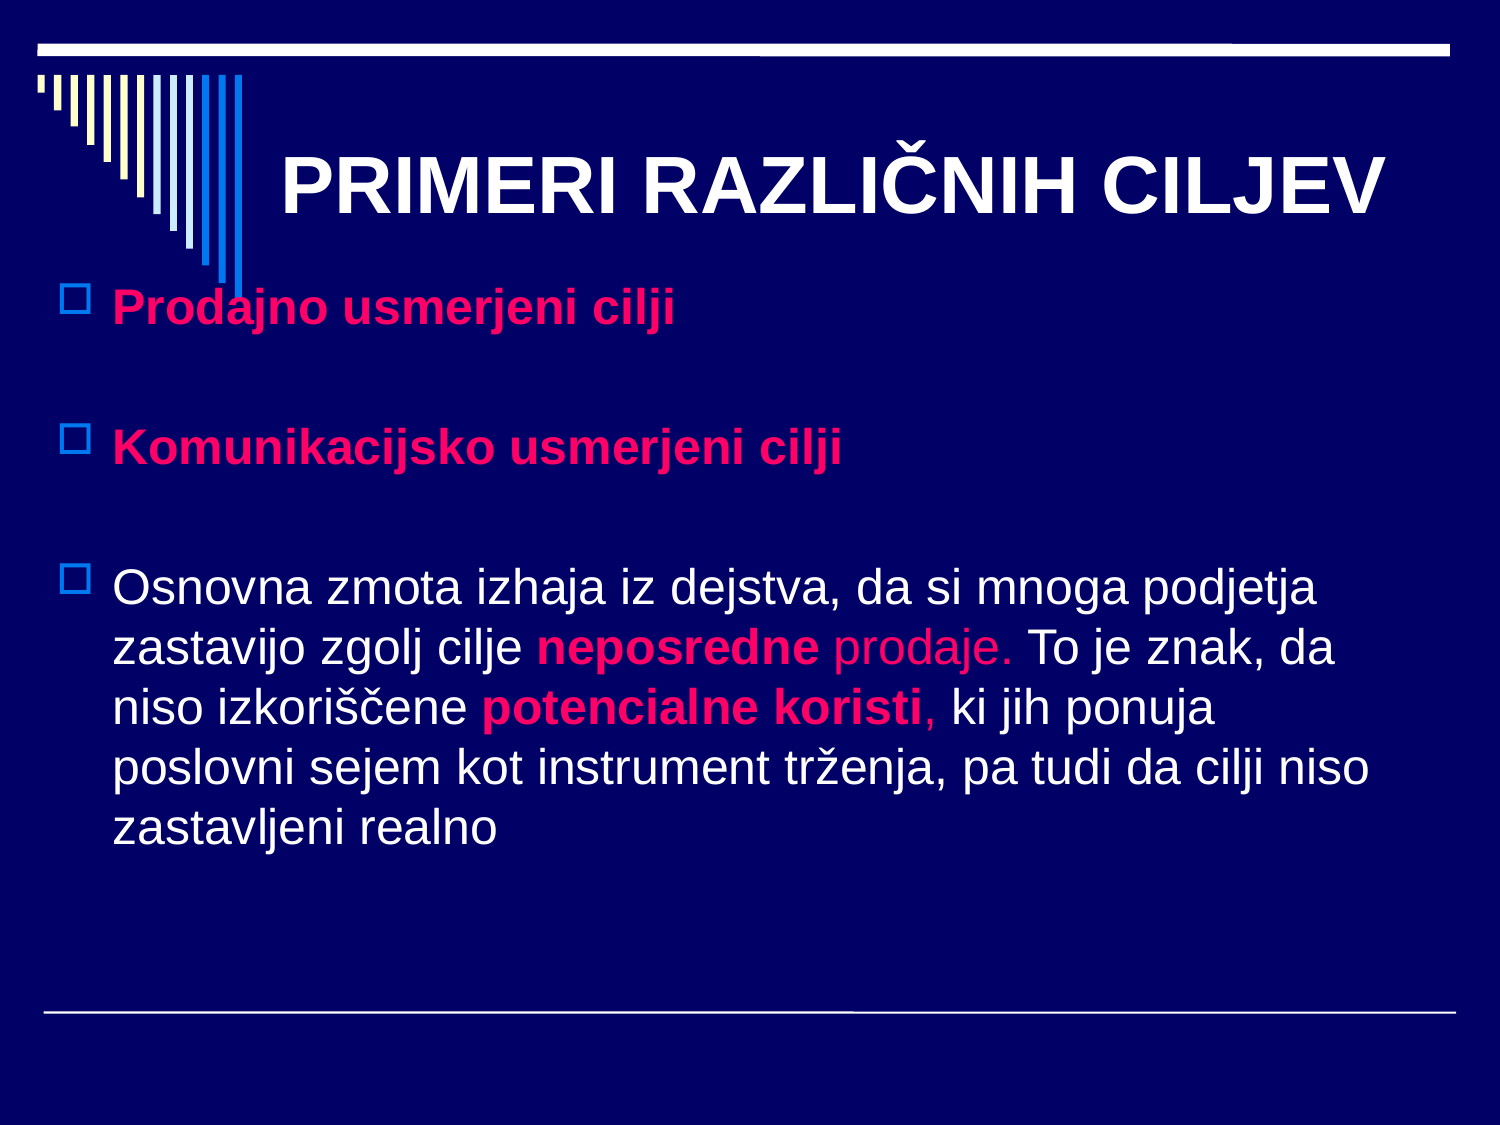

# PRIMERI RAZLIČNIH CILJEV
Prodajno usmerjeni cilji
Komunikacijsko usmerjeni cilji
Osnovna zmota izhaja iz dejstva, da si mnoga podjetja zastavijo zgolj cilje neposredne prodaje. To je znak, da niso izkoriščene potencialne koristi, ki jih ponuja poslovni sejem kot instrument trženja, pa tudi da cilji niso zastavljeni realno